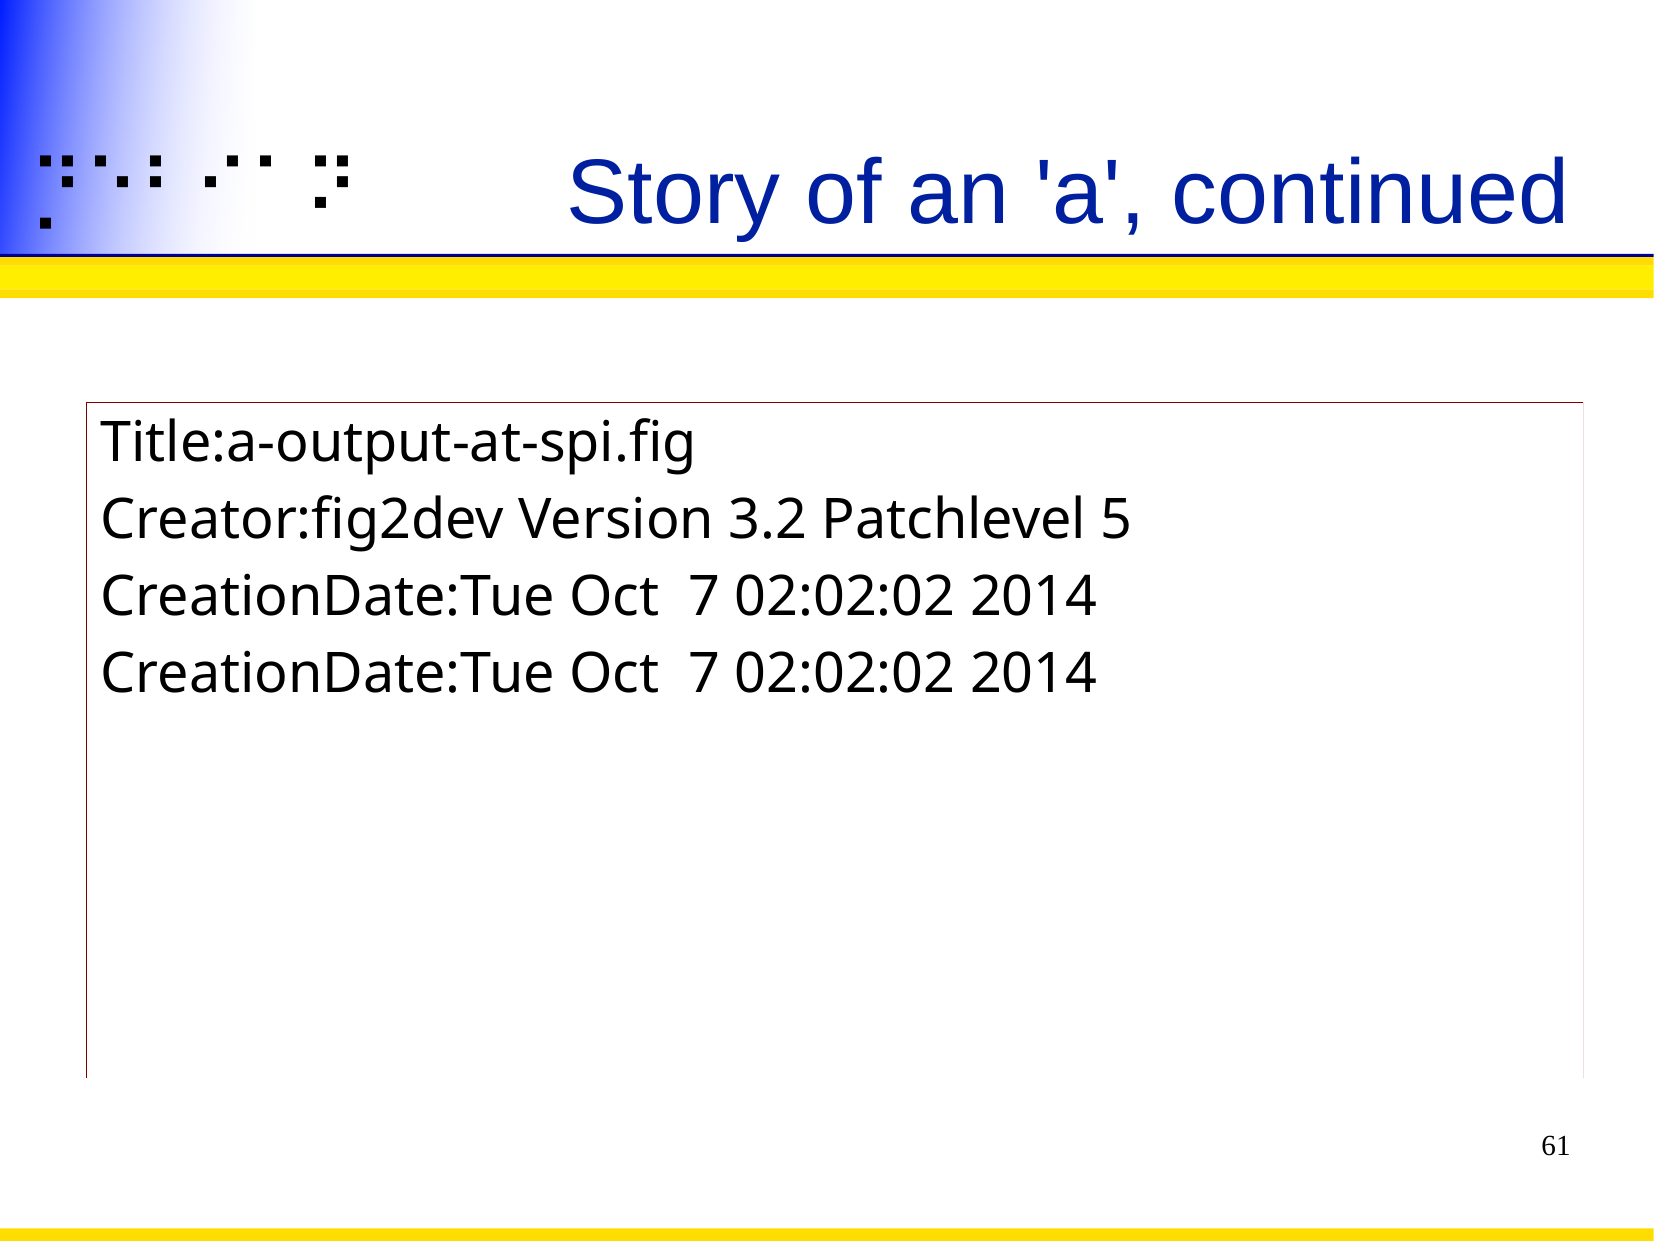

# Story of an 'a', continued
61